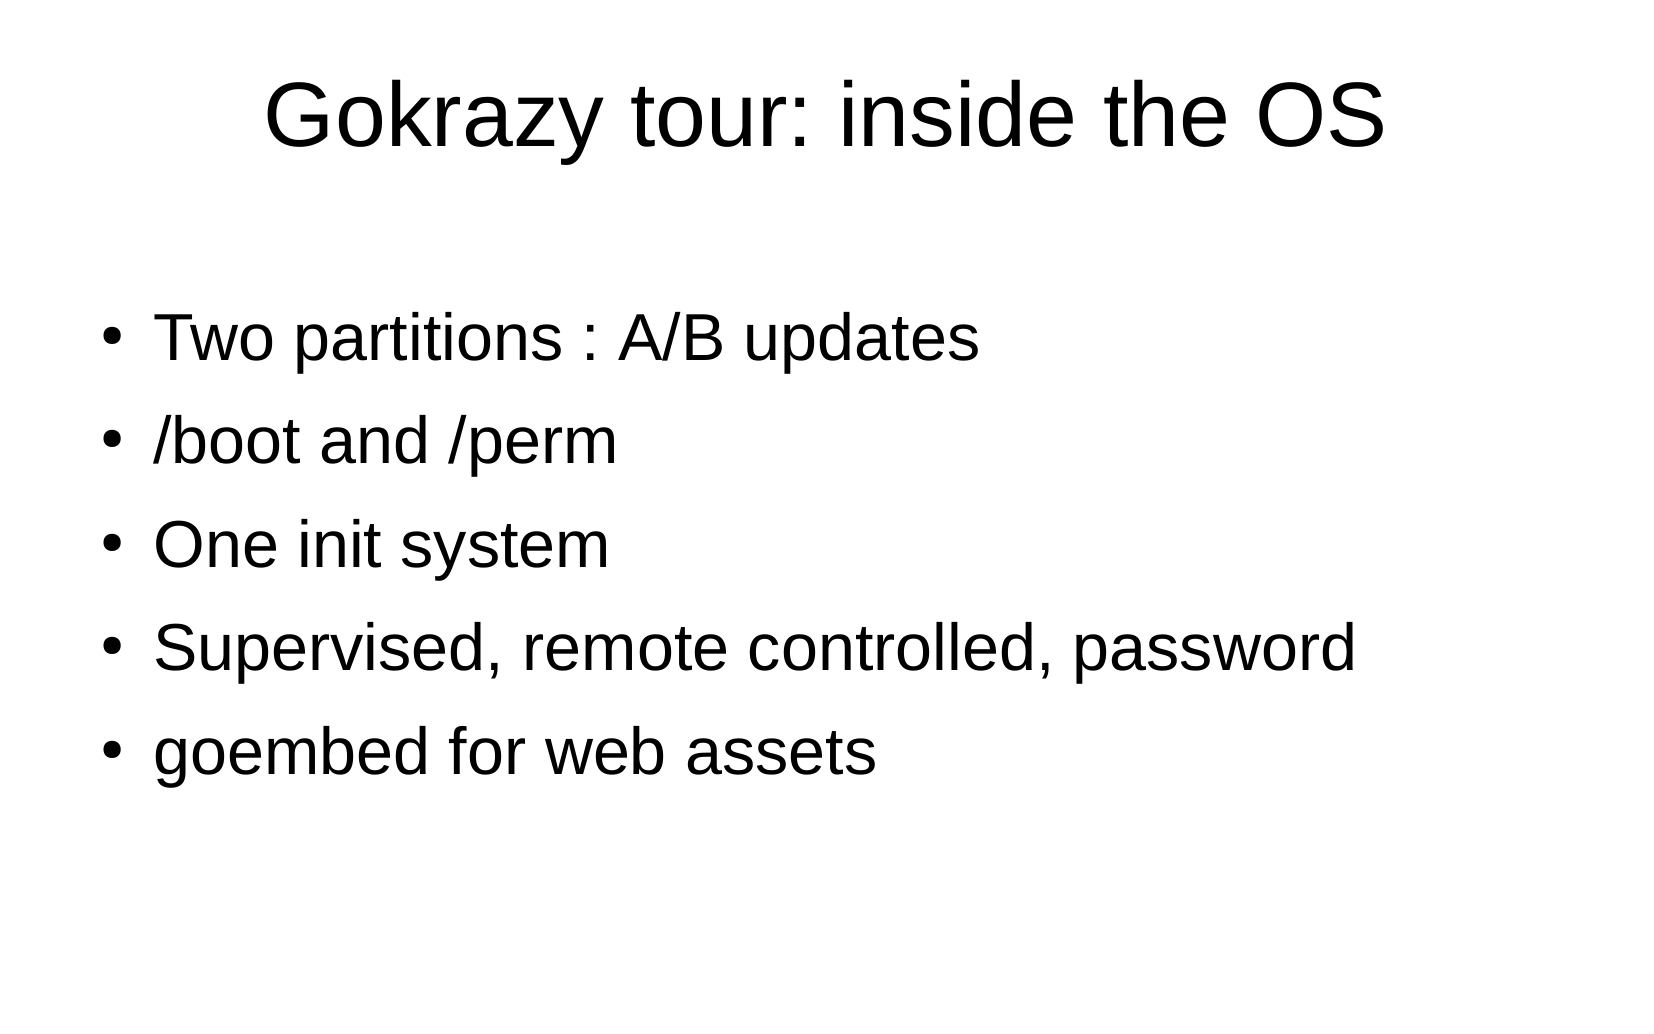

# Gokrazy tour: inside the OS
Two partitions : A/B updates
/boot and /perm
One init system
Supervised, remote controlled, password
goembed for web assets